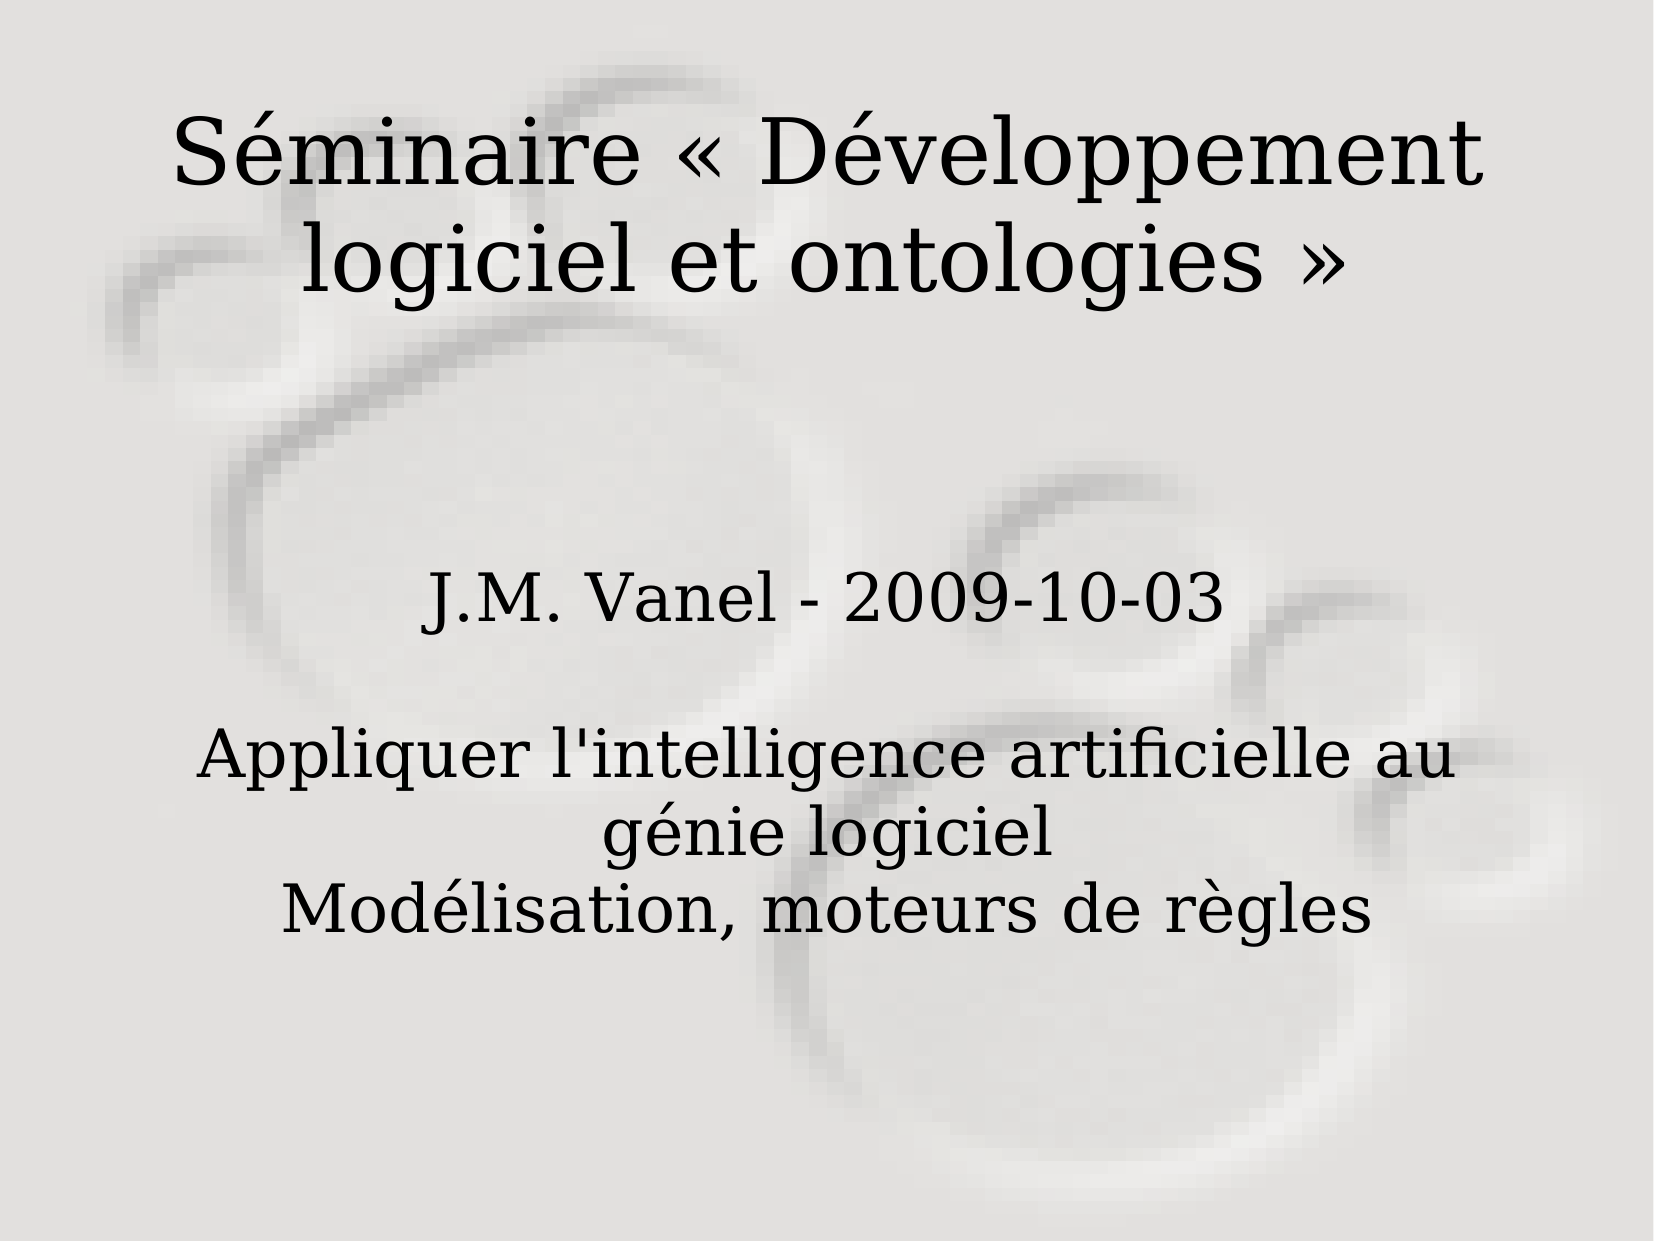

# Séminaire « Développement logiciel et ontologies »
J.M. Vanel - 2009-10-03
Appliquer l'intelligence artificielle au génie logiciel
Modélisation, moteurs de règles